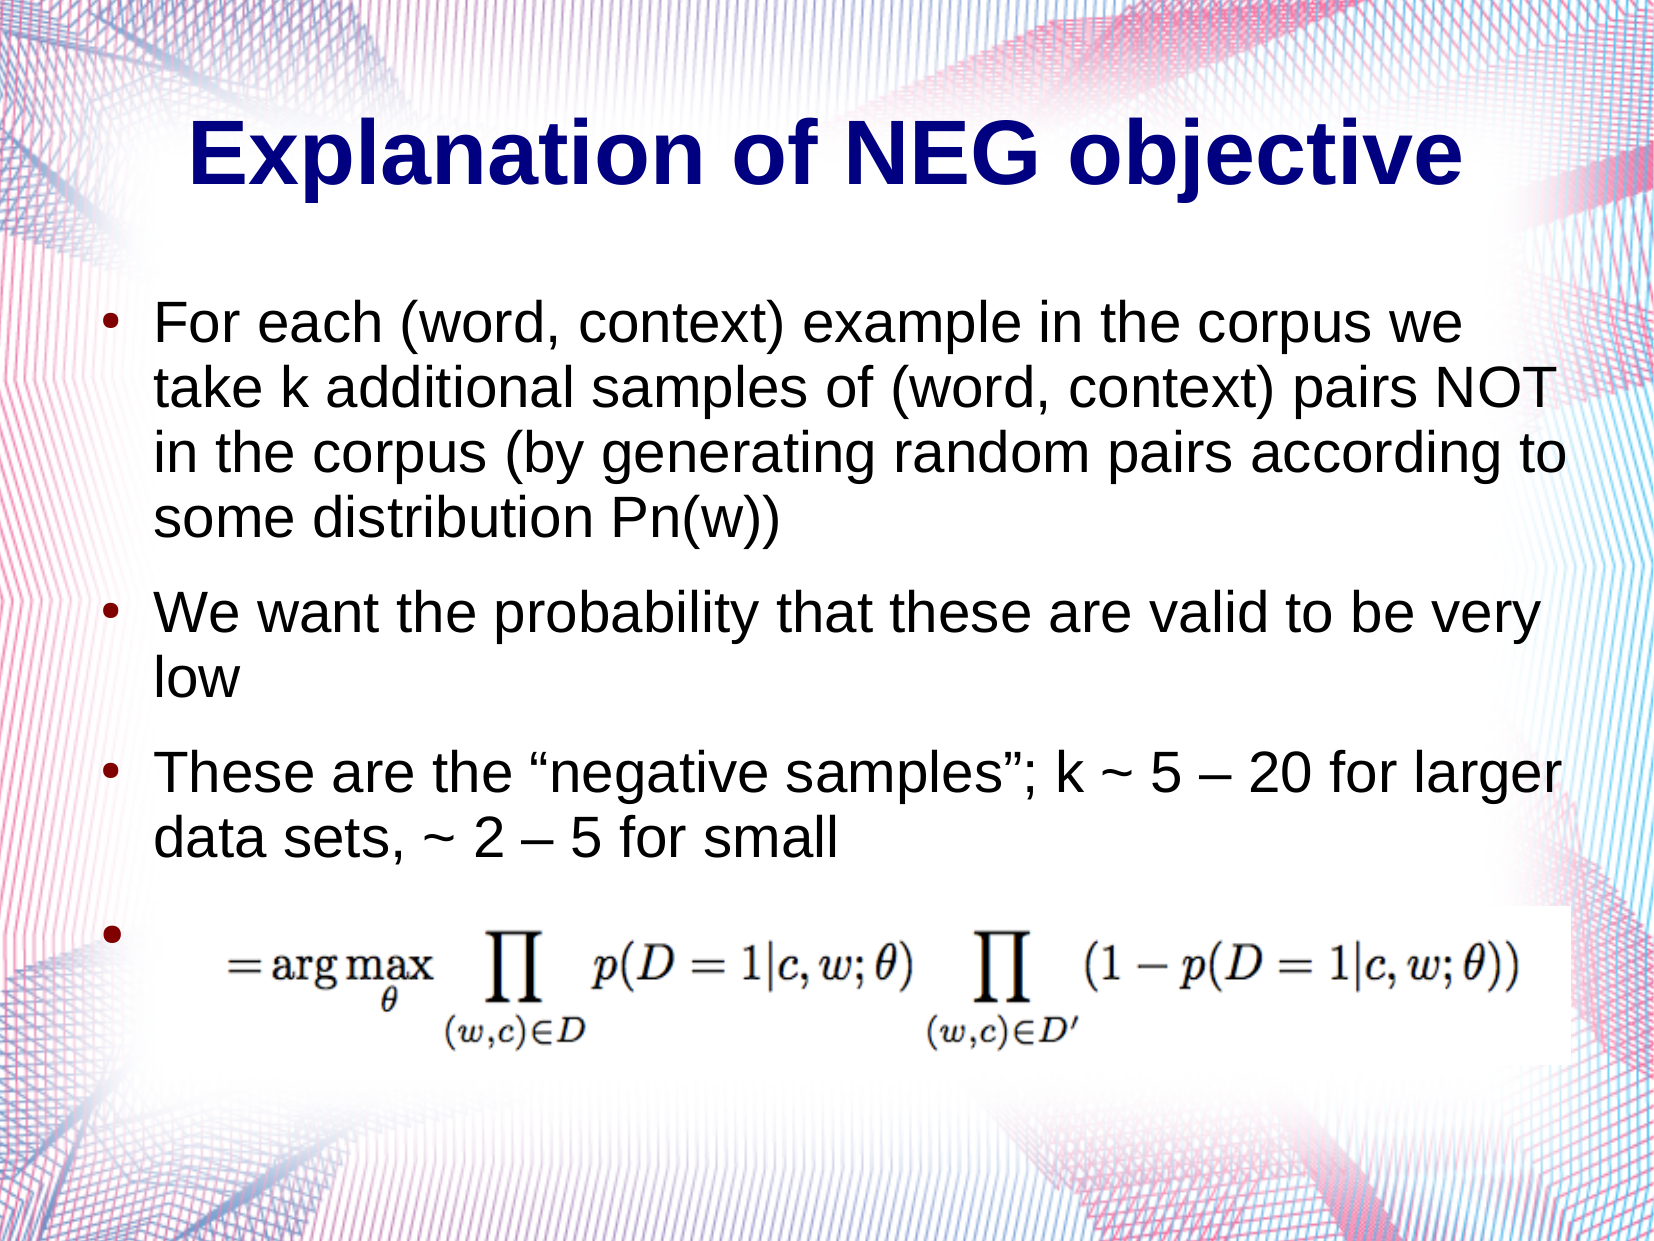

# Explanation of NEG objective
For each (word, context) example in the corpus we take k additional samples of (word, context) pairs NOT in the corpus (by generating random pairs according to some distribution Pn(w))
We want the probability that these are valid to be very low
These are the “negative samples”; k ~ 5 – 20 for larger data sets, ~ 2 – 5 for small